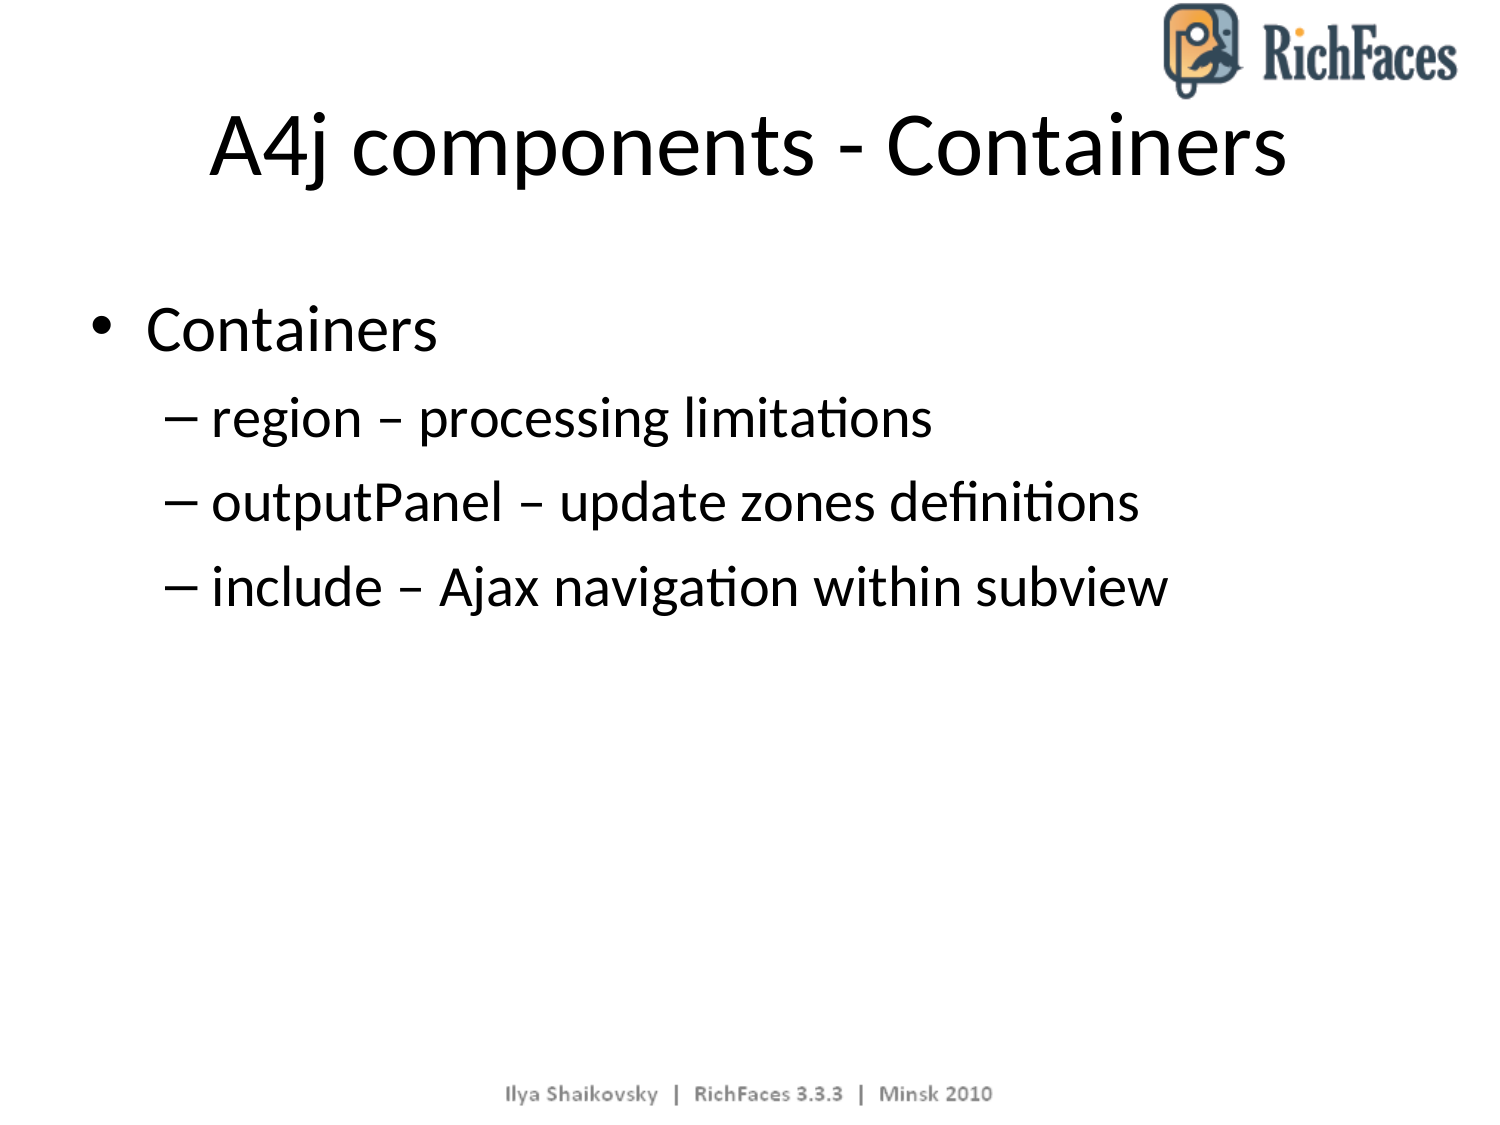

# A4j components - Containers
Containers
region – processing limitations
outputPanel – update zones definitions
include – Ajax navigation within subview